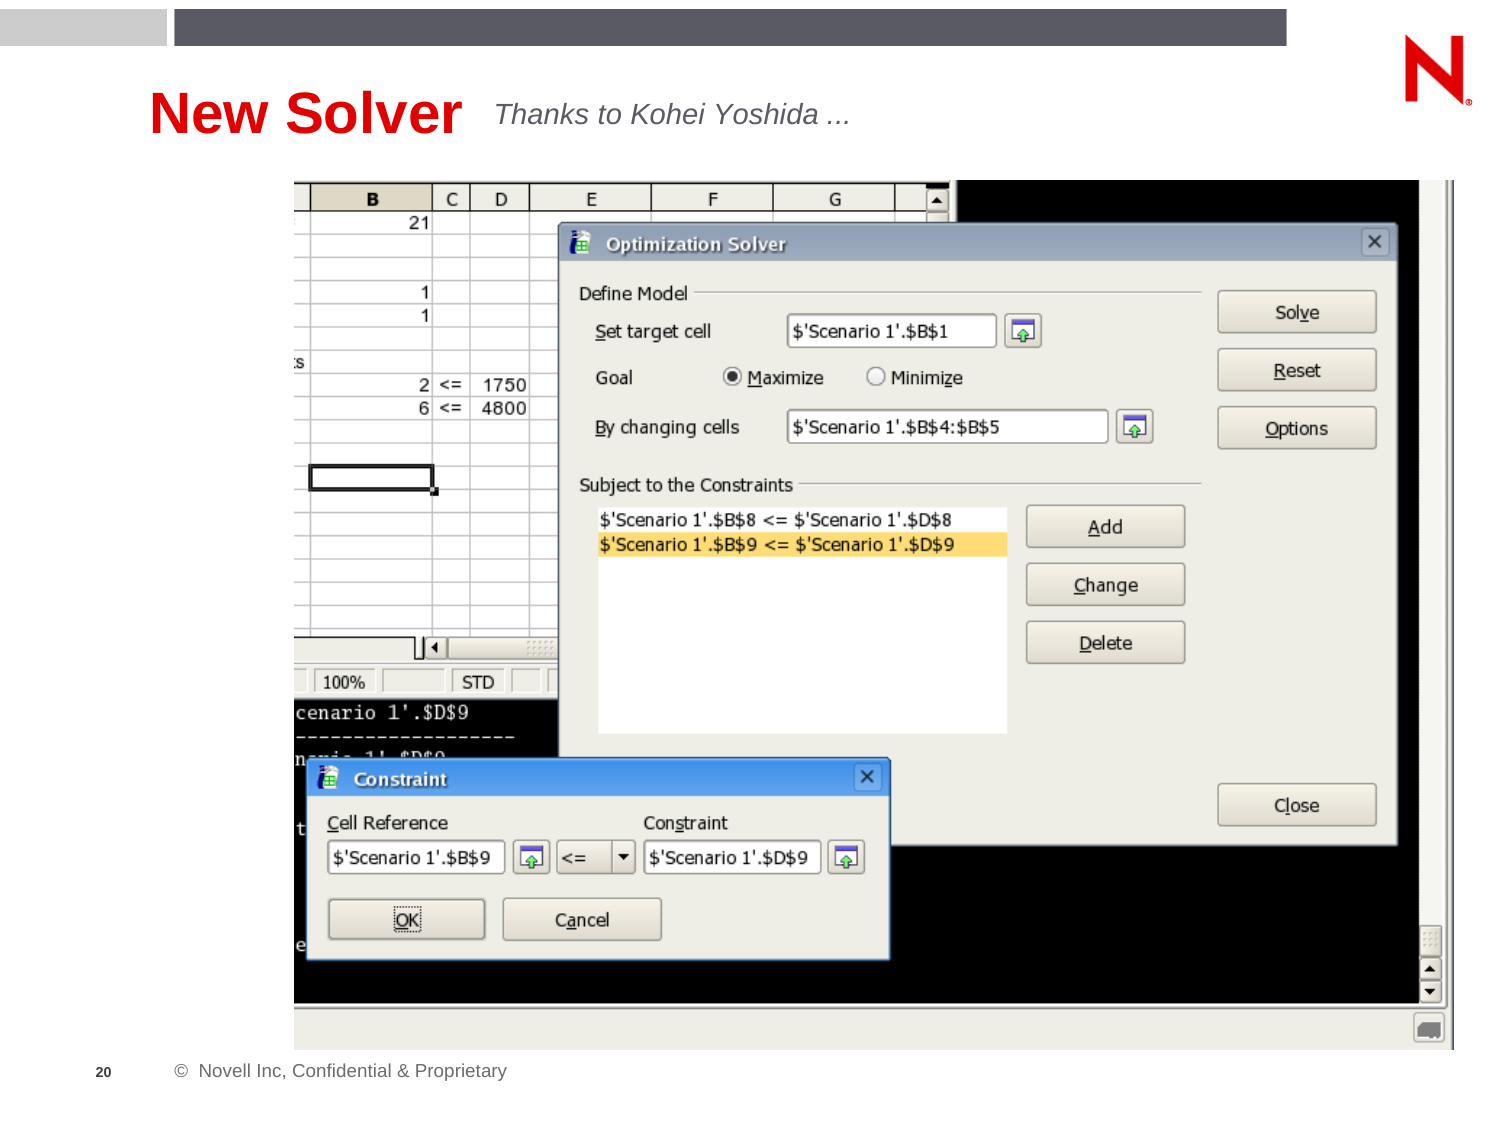

# New Solver
Thanks to Kohei Yoshida ...